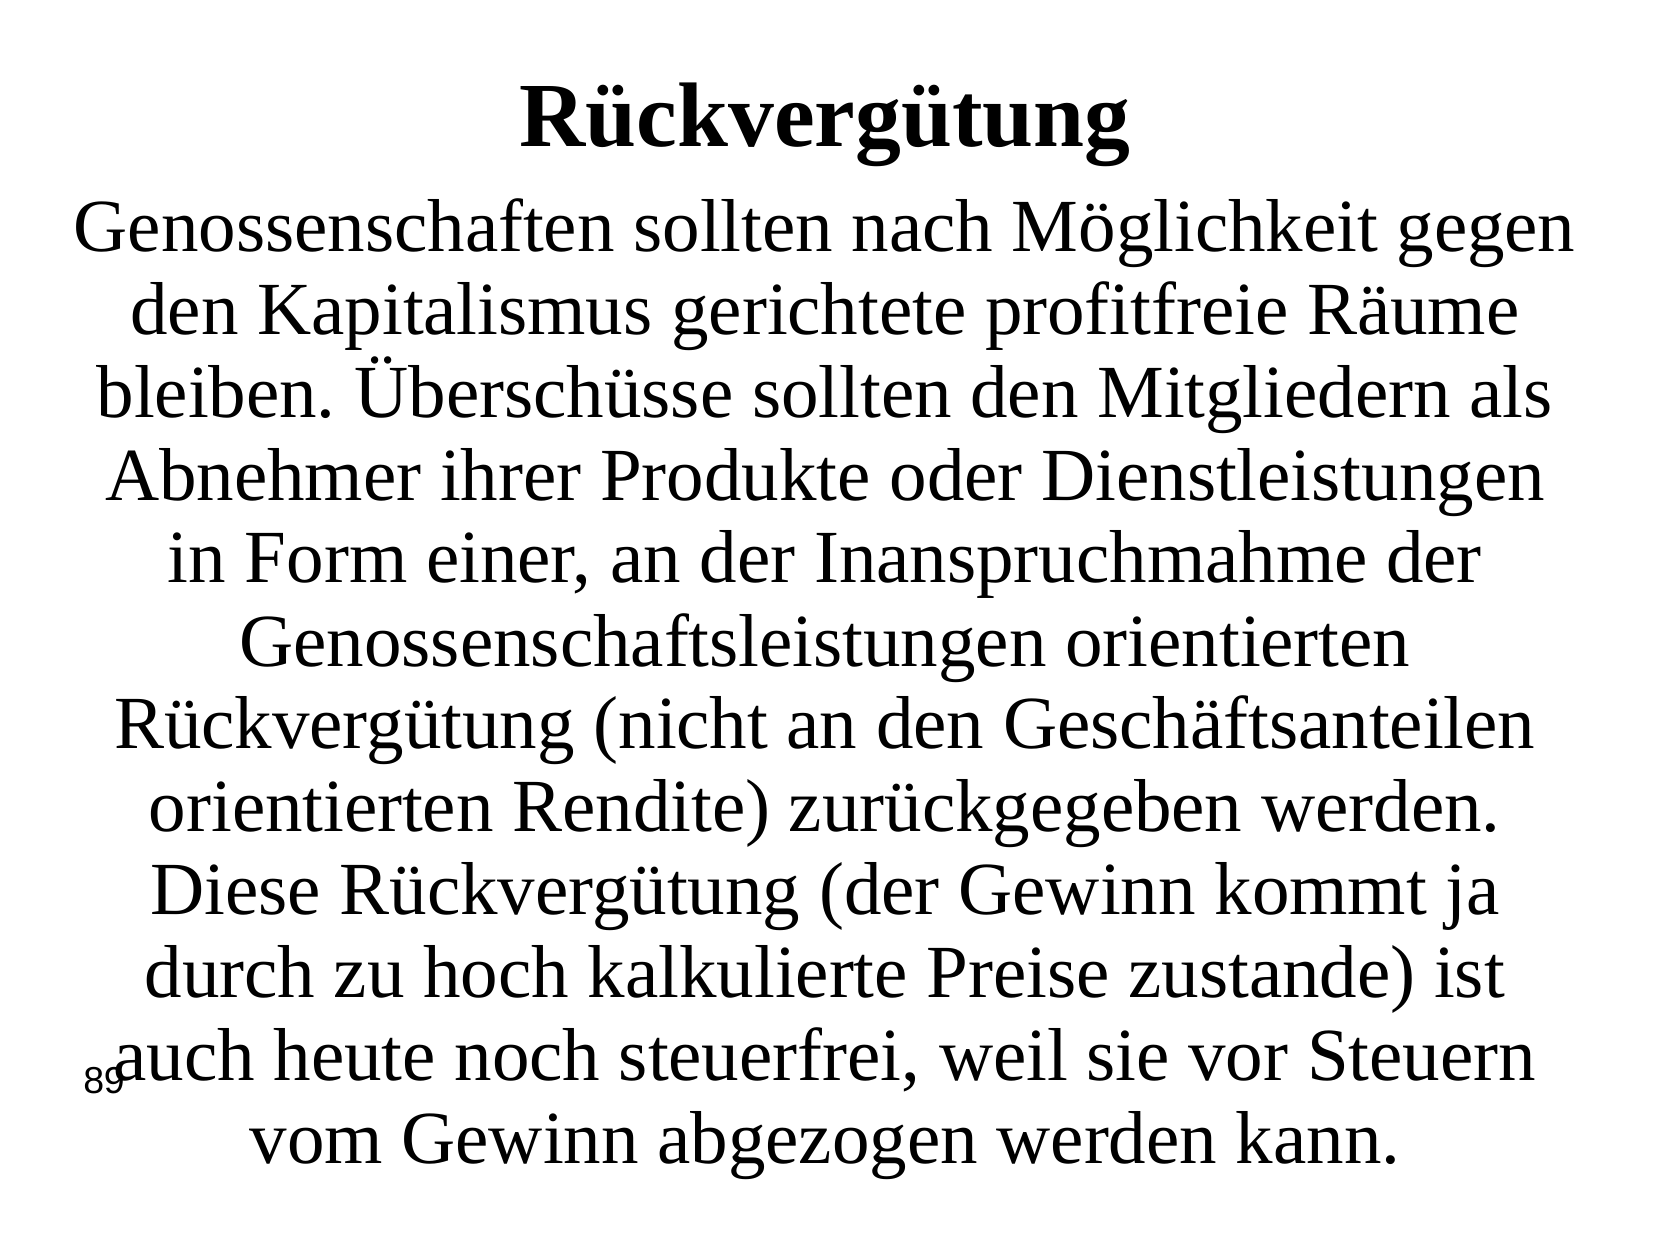

Rückvergütung
Genossenschaften sollten nach Möglichkeit gegen den Kapitalismus gerichtete profitfreie Räume bleiben. Überschüsse sollten den Mitgliedern als Abnehmer ihrer Produkte oder Dienstleistungen in Form einer, an der Inanspruchmahme der Genossenschaftsleistungen orientierten Rückvergütung (nicht an den Geschäftsanteilen orientierten Rendite) zurückgegeben werden. Diese Rückvergütung (der Gewinn kommt ja durch zu hoch kalkulierte Preise zustande) ist auch heute noch steuerfrei, weil sie vor Steuern vom Gewinn abgezogen werden kann.